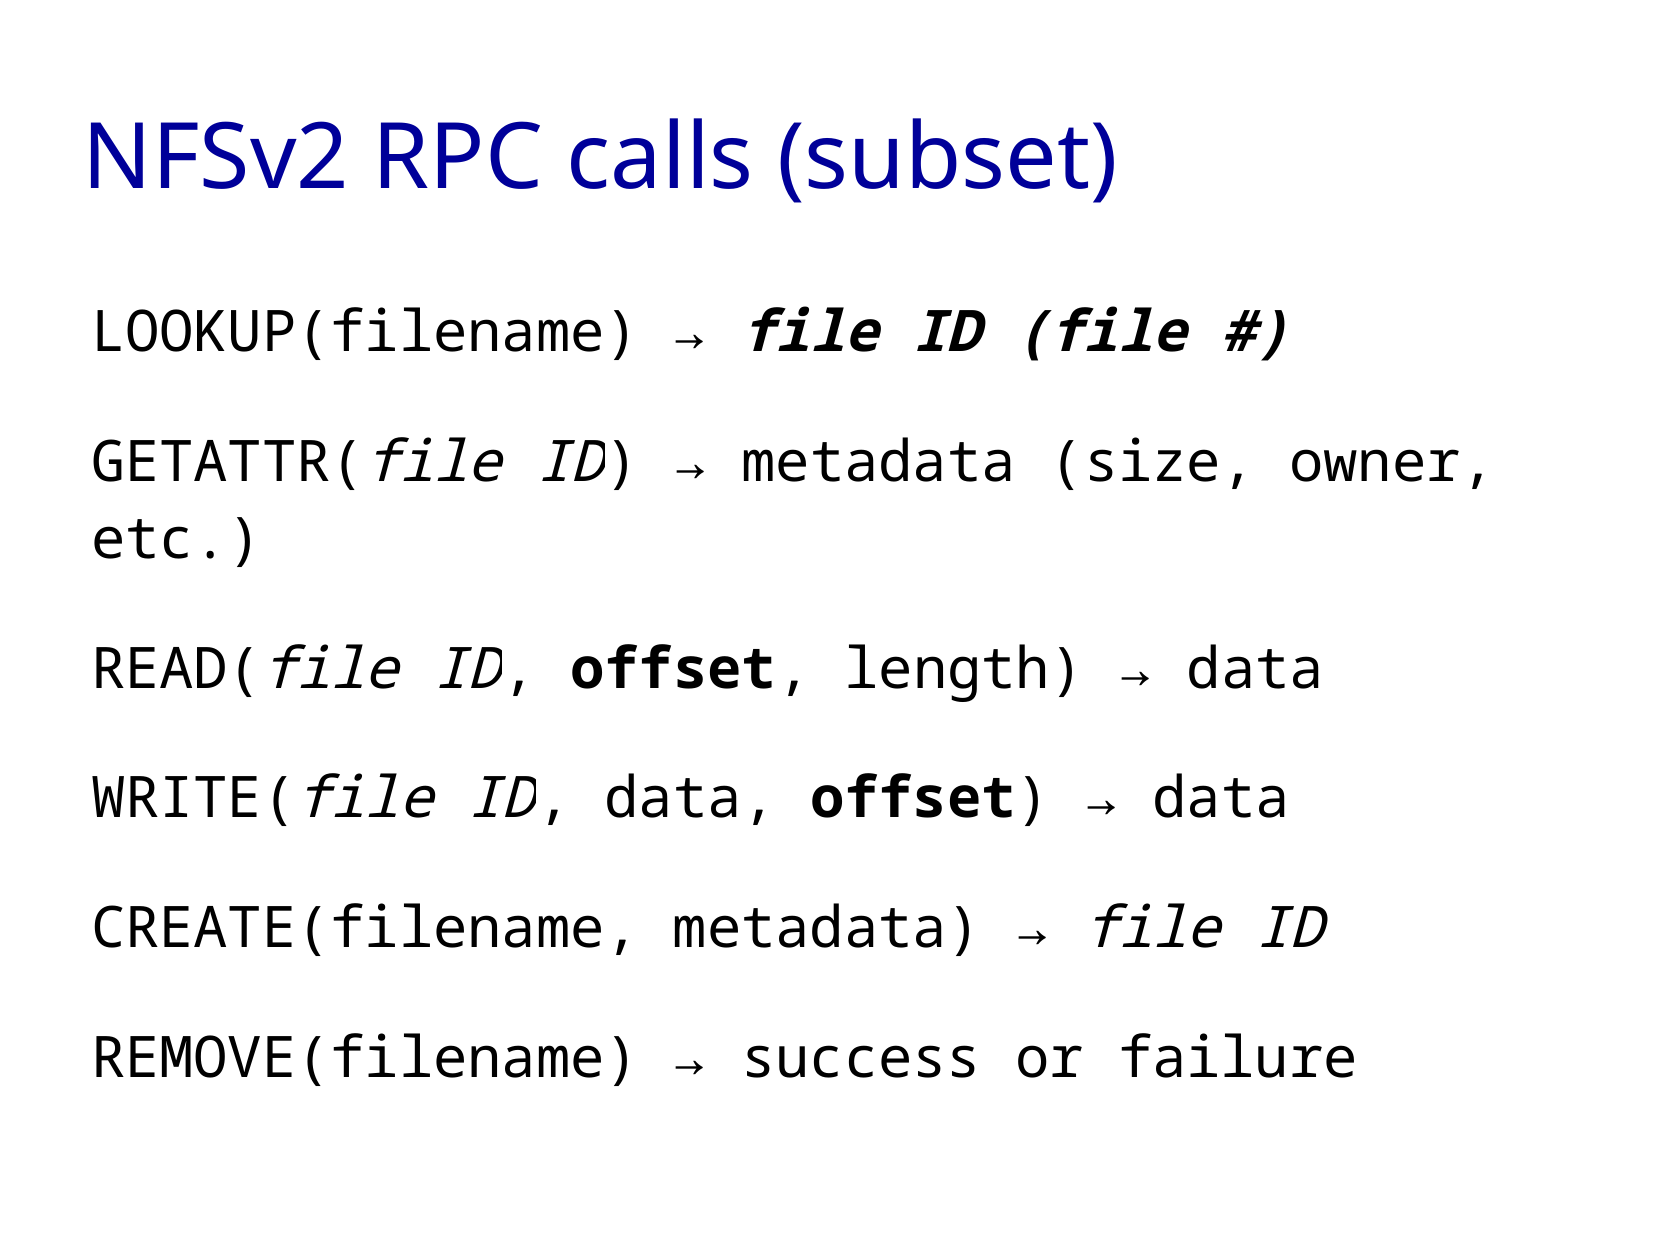

# NFSv2 RPC calls (subset)
LOOKUP(filename) → file ID (file #)
GETATTR(file ID) → metadata (size, owner, etc.)
READ(file ID, offset, length) → data
WRITE(file ID, data, offset) → data
CREATE(filename, metadata) → file ID
REMOVE(filename) → success or failure